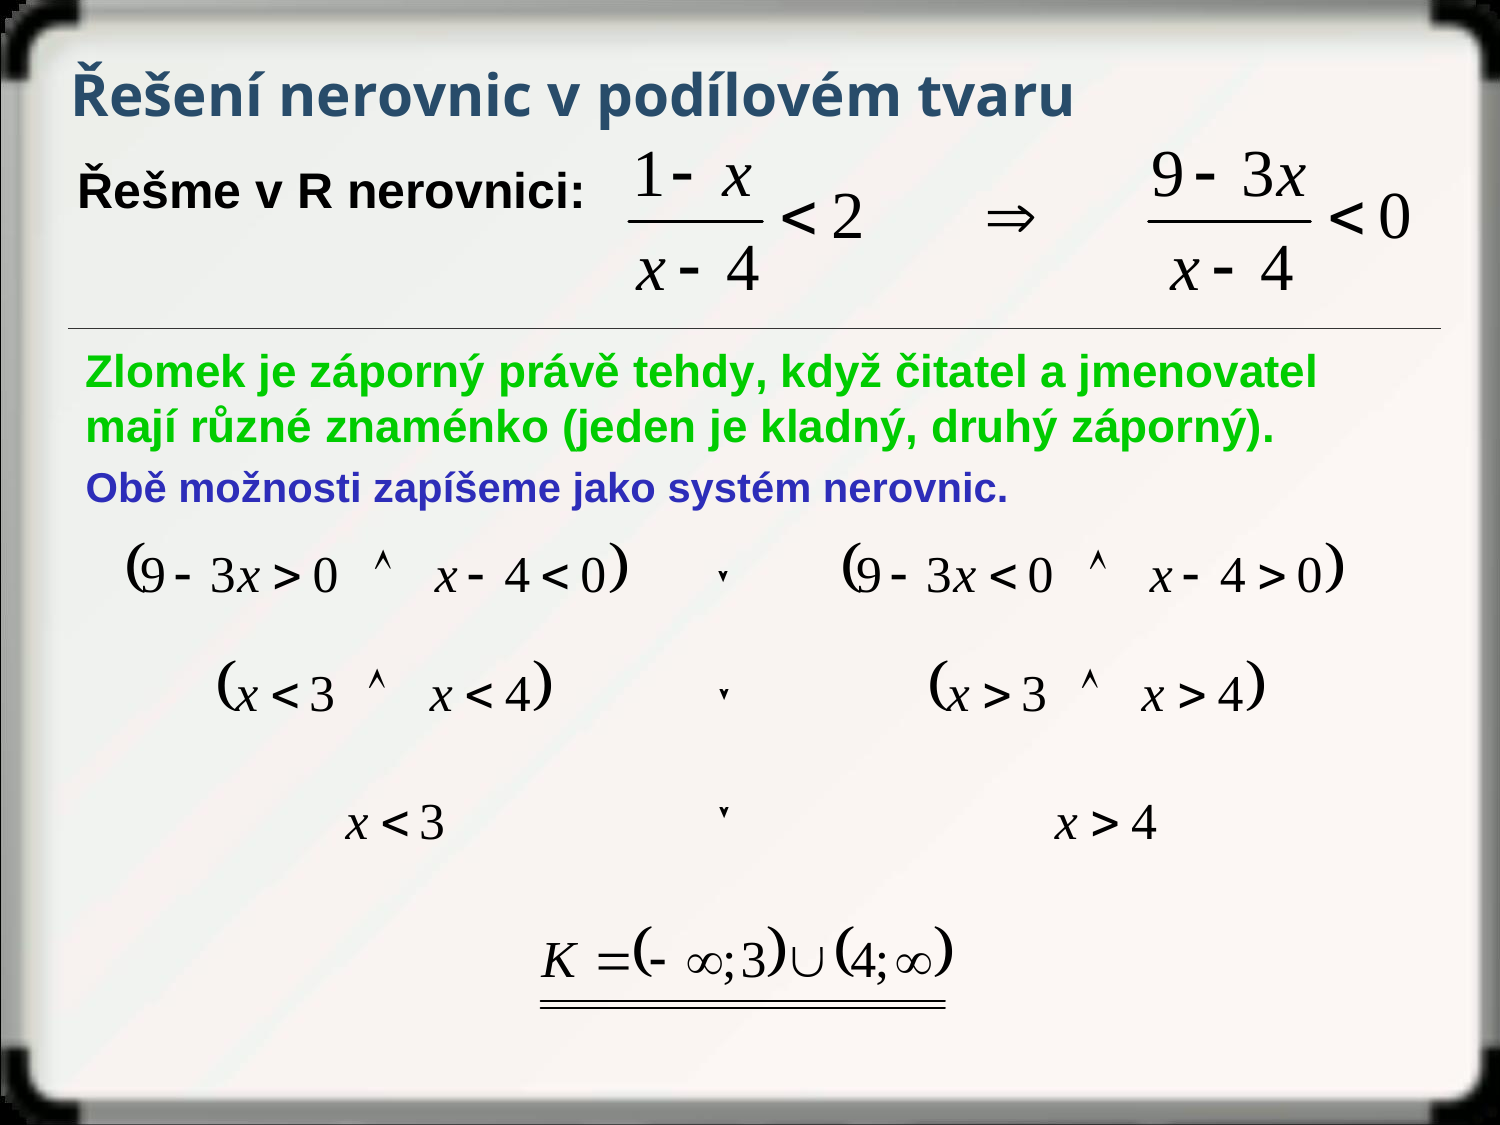

Řešení nerovnic v podílovém tvaru
Řešme v R nerovnici:
Zlomek je záporný právě tehdy, když čitatel a jmenovatel mají různé znaménko (jeden je kladný, druhý záporný).
Obě možnosti zapíšeme jako systém nerovnic.